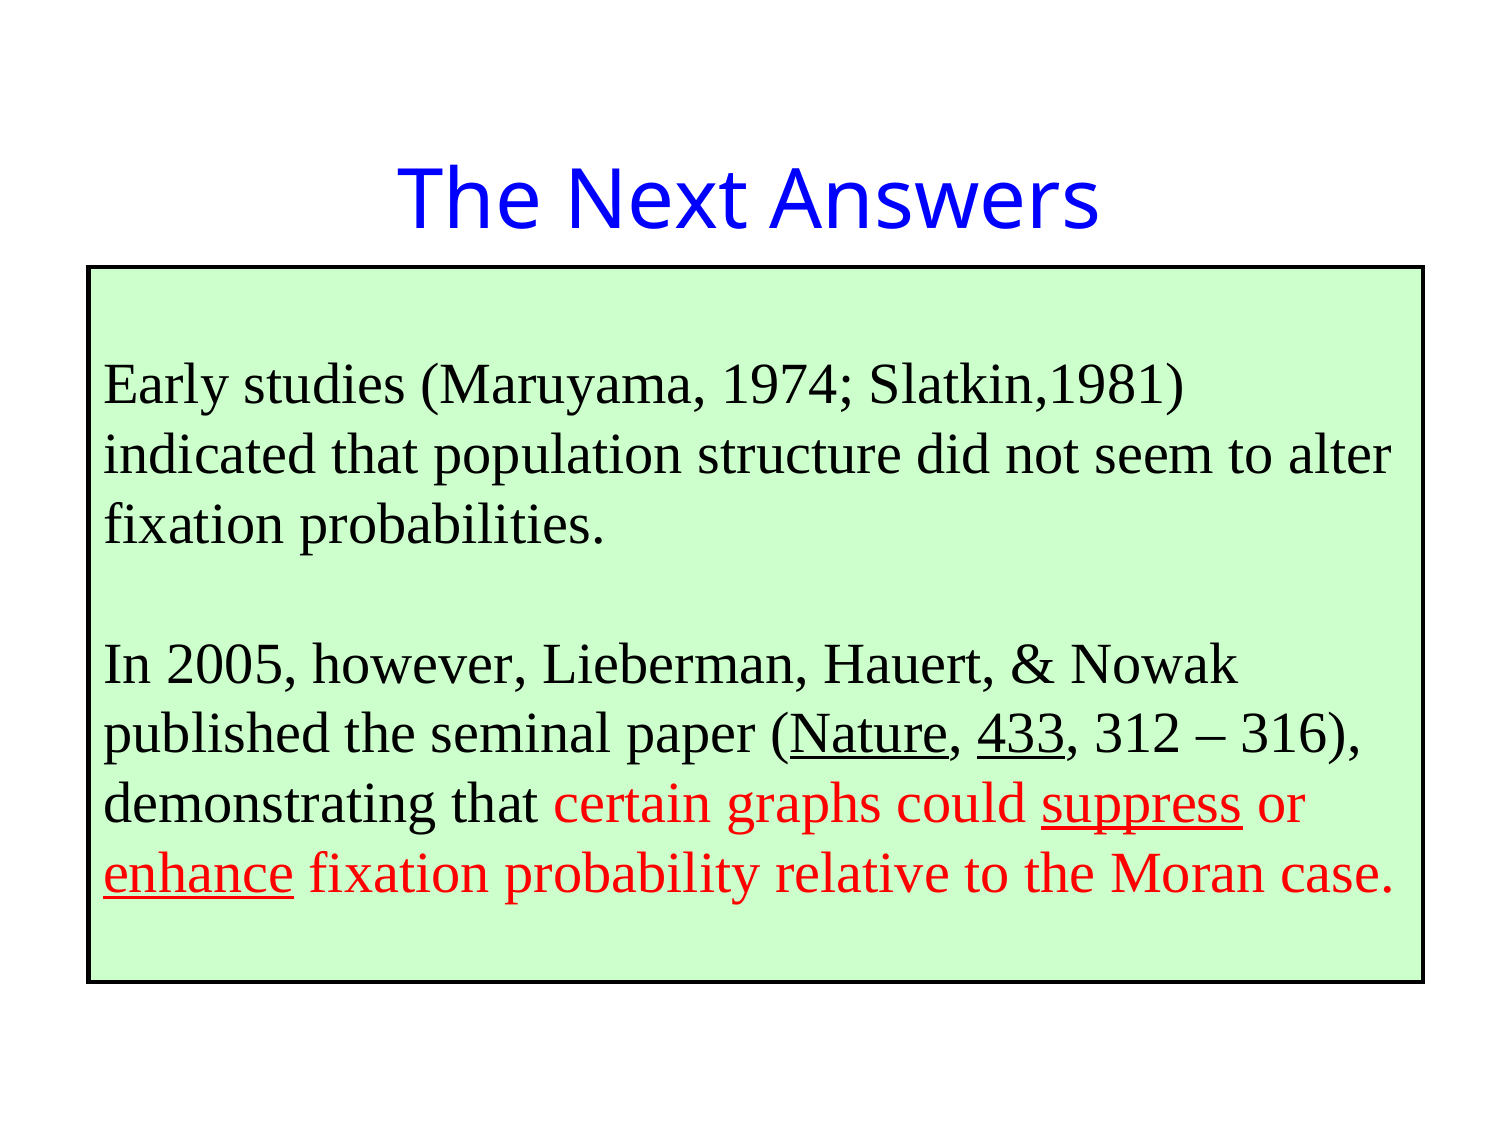

# The Next Answers
Early studies (Maruyama, 1974; Slatkin,1981) indicated that population structure did not seem to alter fixation probabilities.
In 2005, however, Lieberman, Hauert, & Nowak published the seminal paper (Nature, 433, 312 – 316), demonstrating that certain graphs could suppress or enhance fixation probability relative to the Moran case.